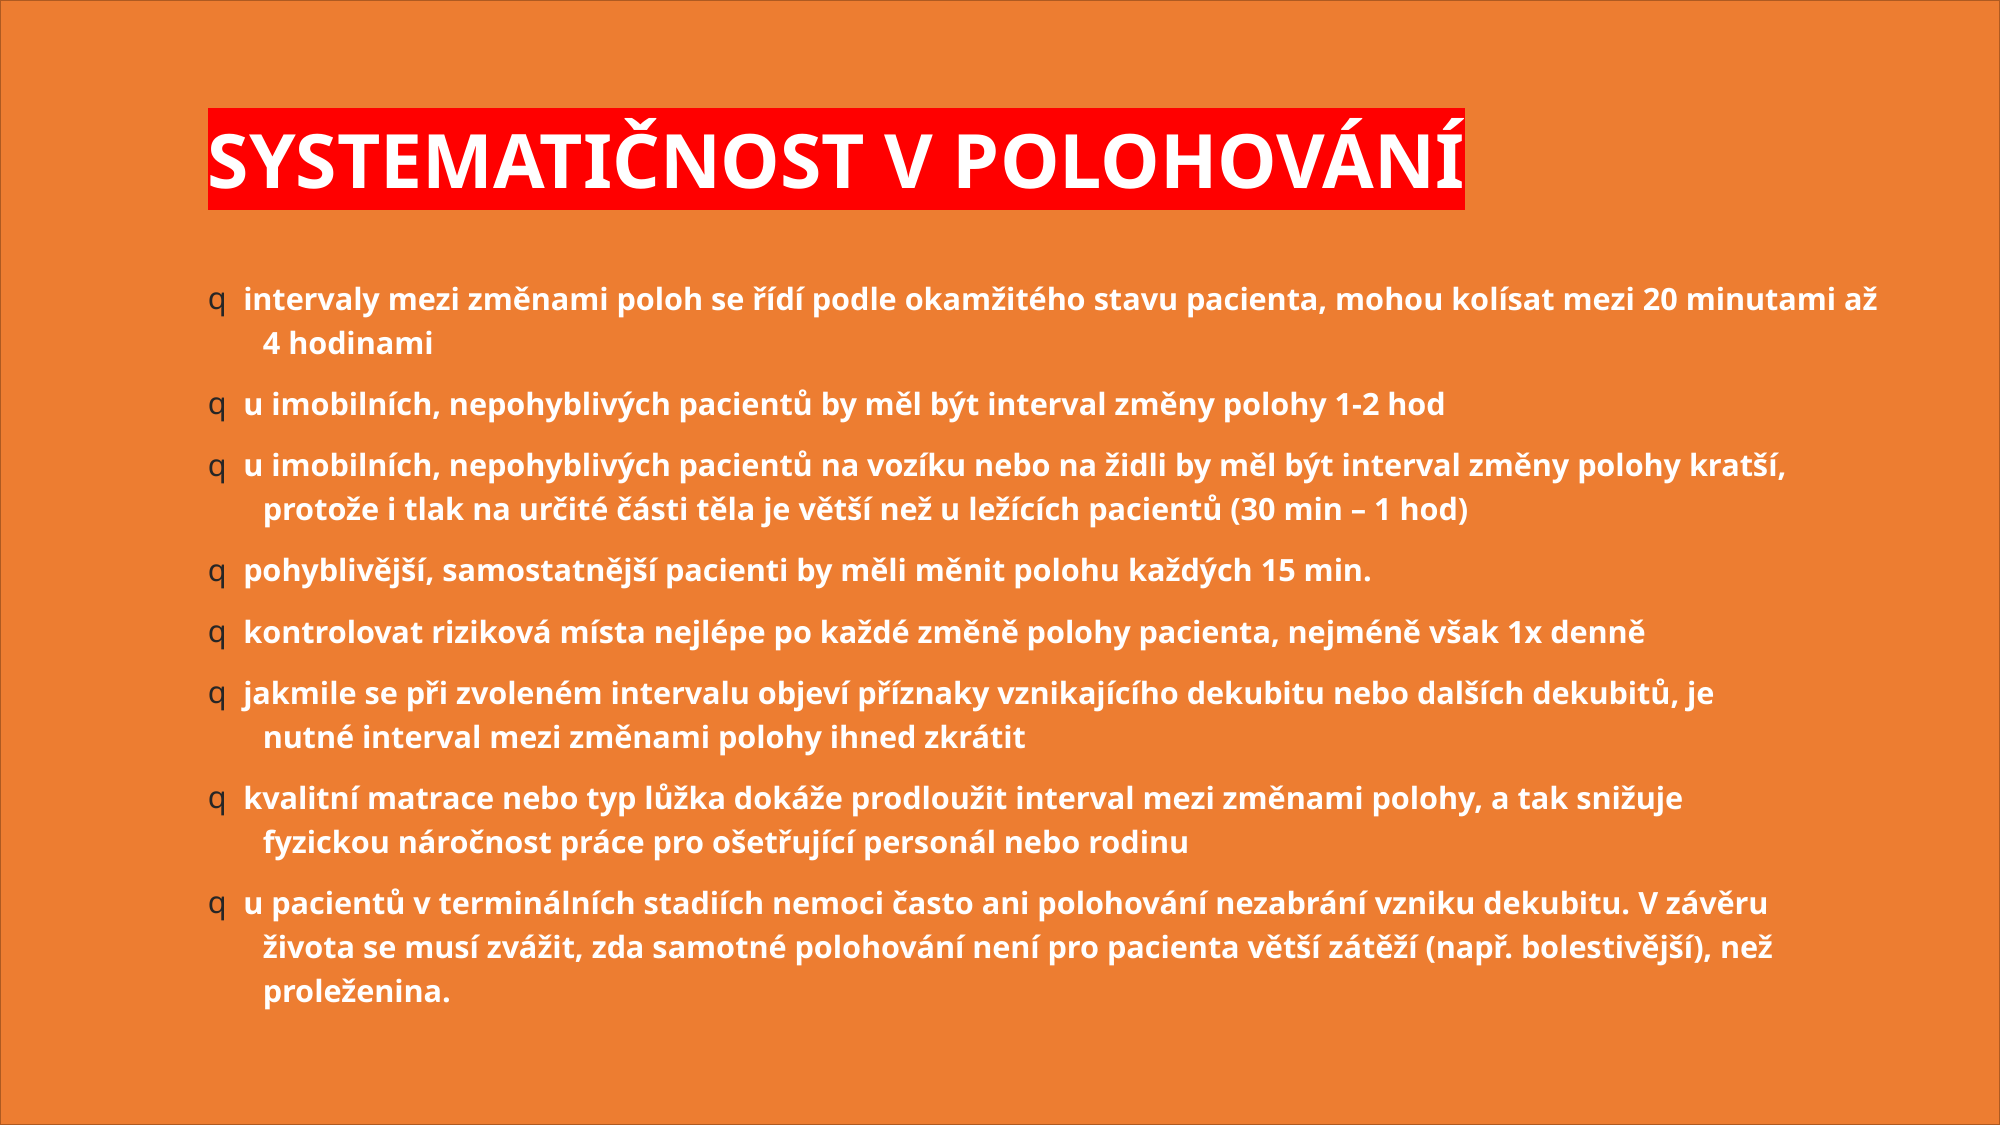

# SYSTEMATIČNOST V POLOHOVÁNÍ
 intervaly mezi změnami poloh se řídí podle okamžitého stavu pacienta, mohou kolísat mezi 20 minutami až 4 hodinami
 u imobilních, nepohyblivých pacientů by měl být interval změny polohy 1-2 hod
 u imobilních, nepohyblivých pacientů na vozíku nebo na židli by měl být interval změny polohy kratší, protože i tlak na určité části těla je větší než u ležících pacientů (30 min – 1 hod)
 pohyblivější, samostatnější pacienti by měli měnit polohu každých 15 min.
 kontrolovat riziková místa nejlépe po každé změně polohy pacienta, nejméně však 1x denně
 jakmile se při zvoleném intervalu objeví příznaky vznikajícího dekubitu nebo dalších dekubitů, je nutné interval mezi změnami polohy ihned zkrátit
 kvalitní matrace nebo typ lůžka dokáže prodloužit interval mezi změnami polohy, a tak snižuje fyzickou náročnost práce pro ošetřující personál nebo rodinu
 u pacientů v terminálních stadiích nemoci často ani polohování nezabrání vzniku dekubitu. V závěru života se musí zvážit, zda samotné polohování není pro pacienta větší zátěží (např. bolestivější), než proleženina.